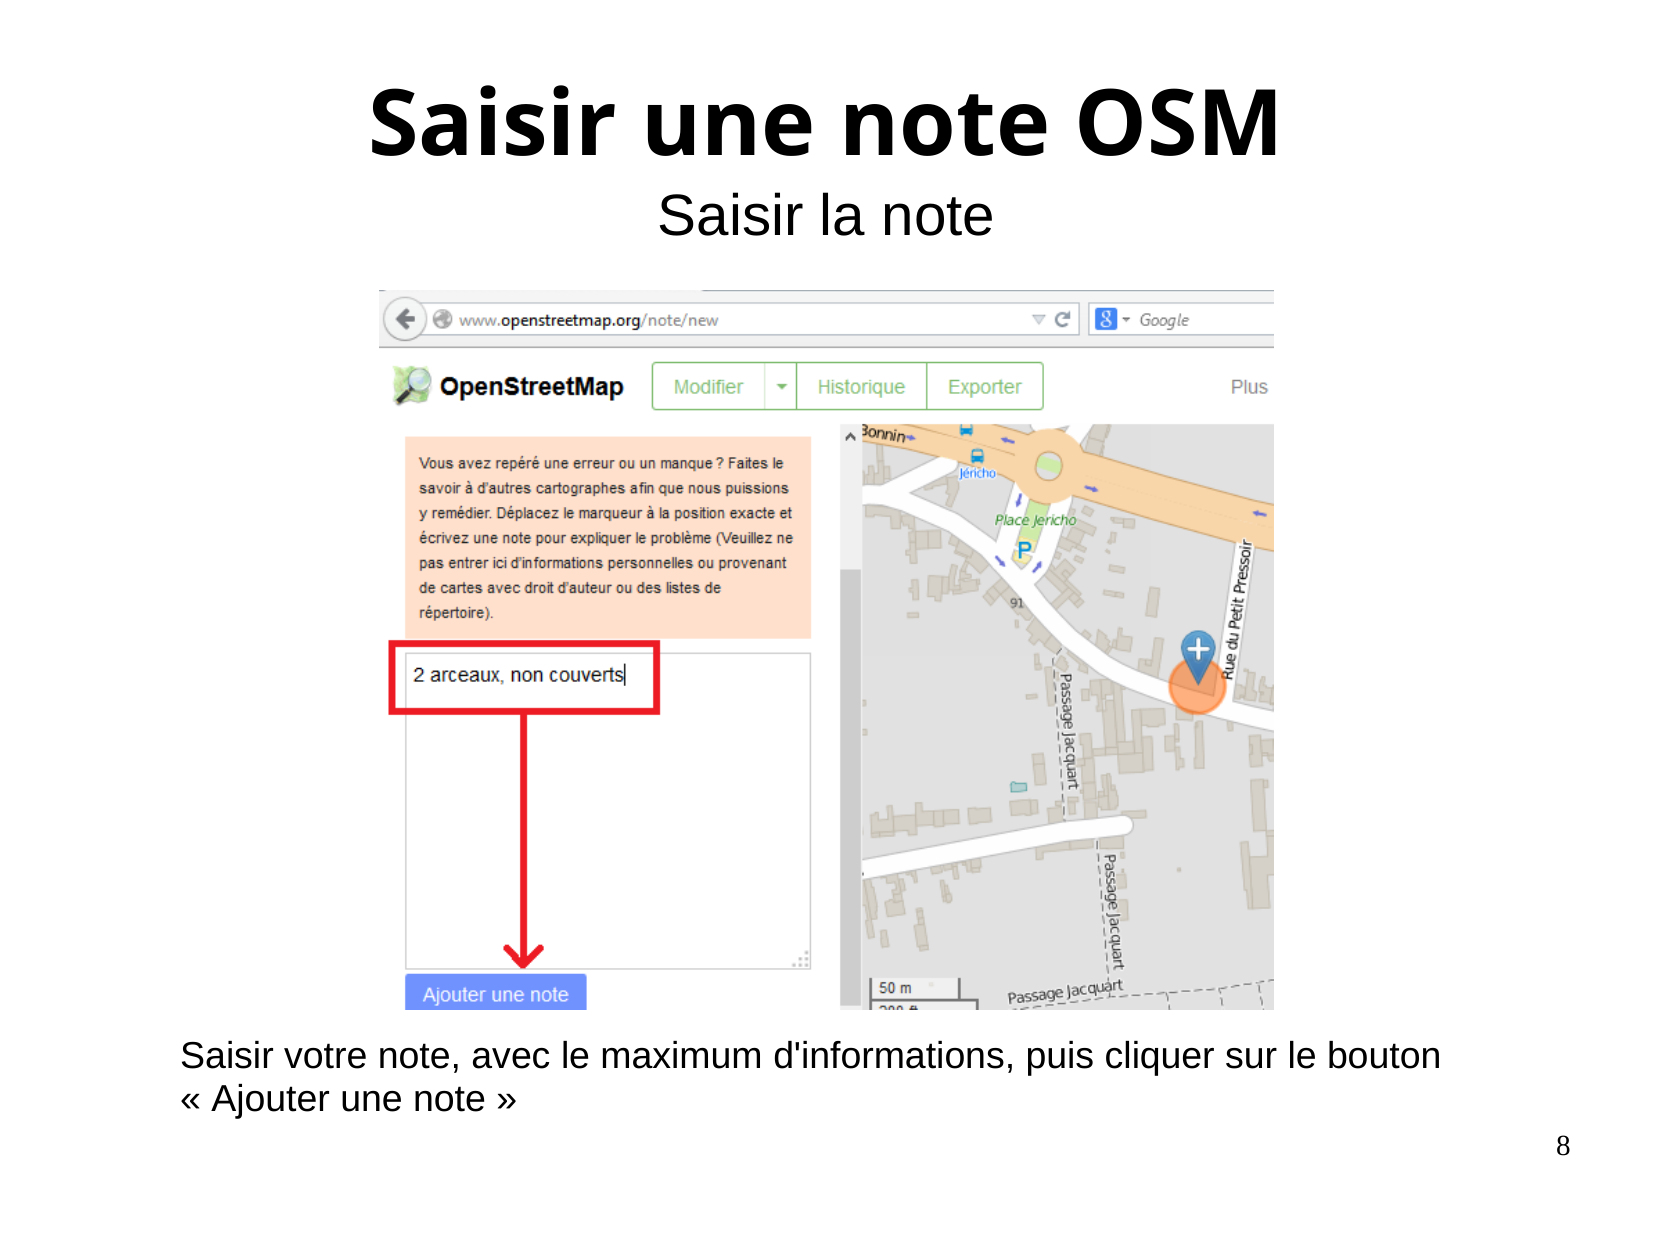

# Saisir une note OSM Saisir la note
Saisir votre note, avec le maximum d'informations, puis cliquer sur le bouton « Ajouter une note »
8